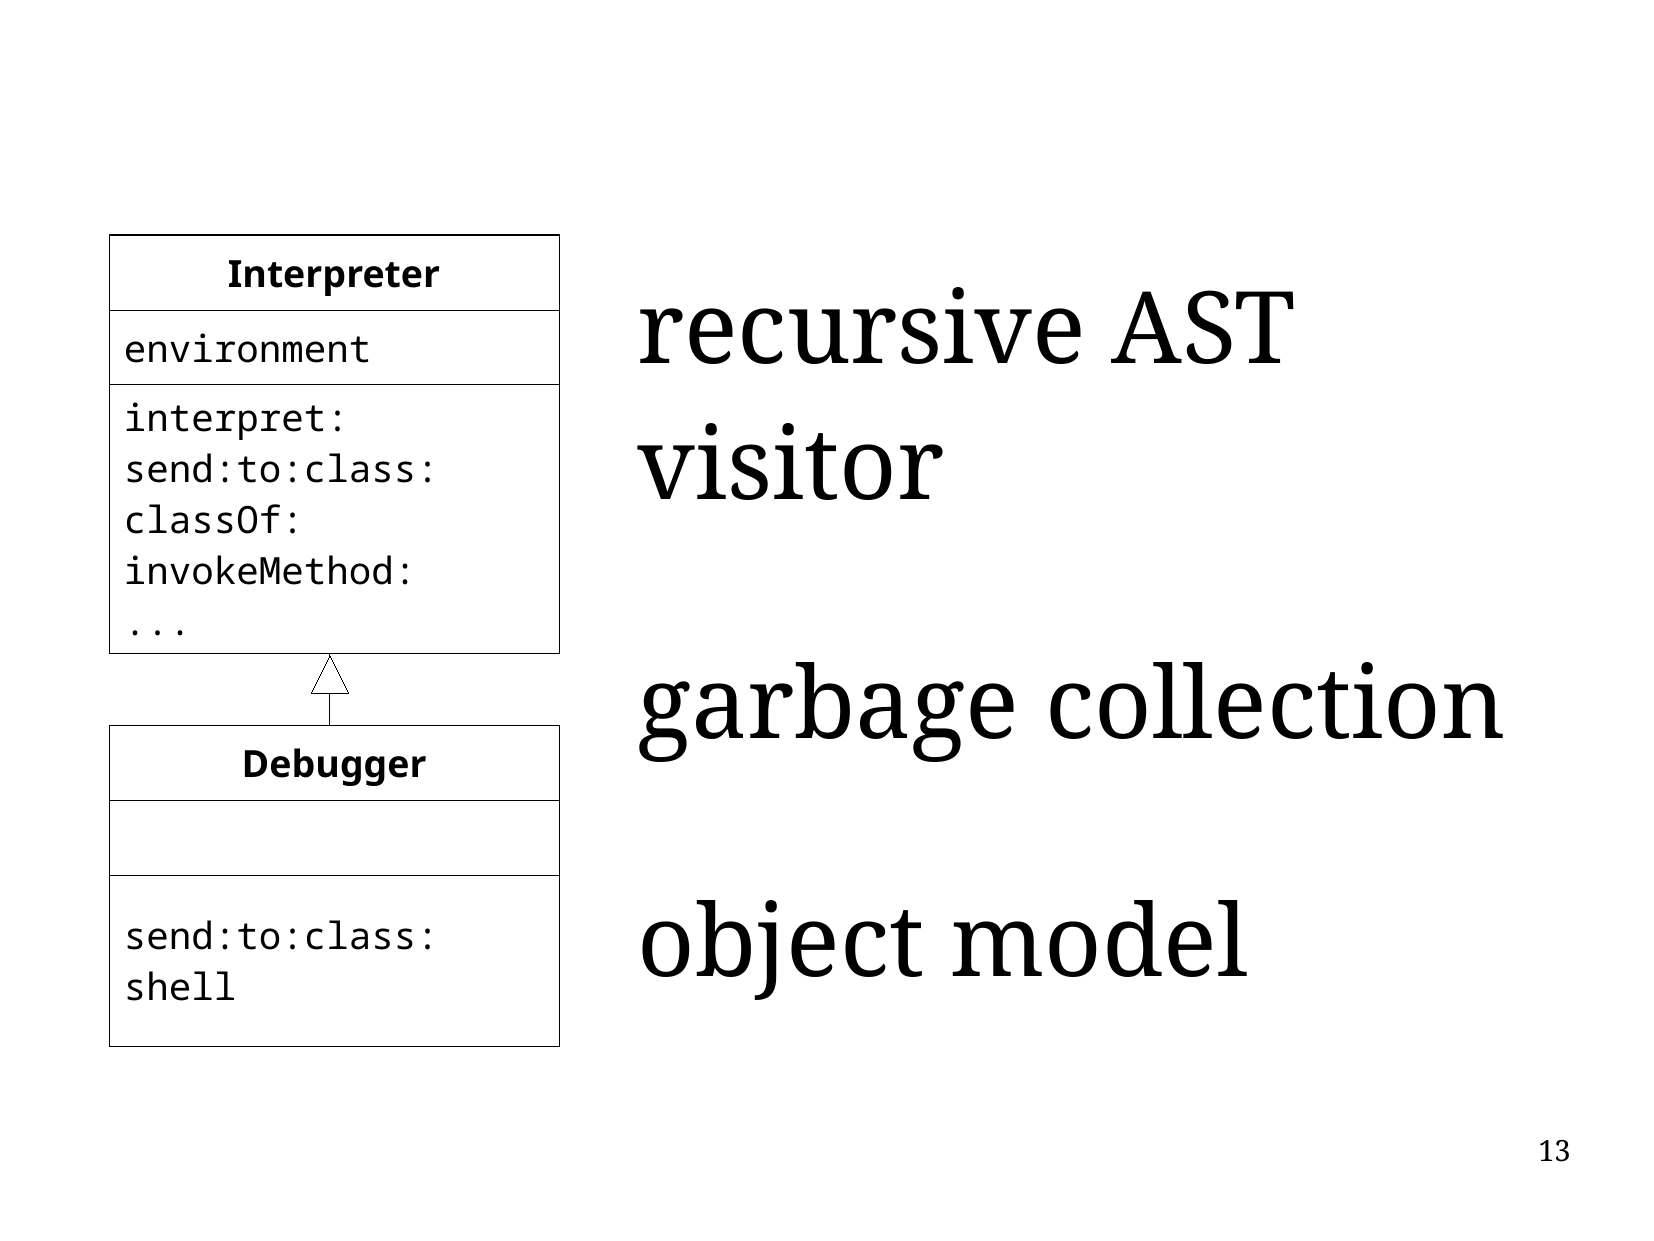

Interpreter
environment
interpret:
send:to:class:
classOf:
invokeMethod:
...
recursive AST visitor
garbage collection
object model
Debugger
send:to:class:
shell
13